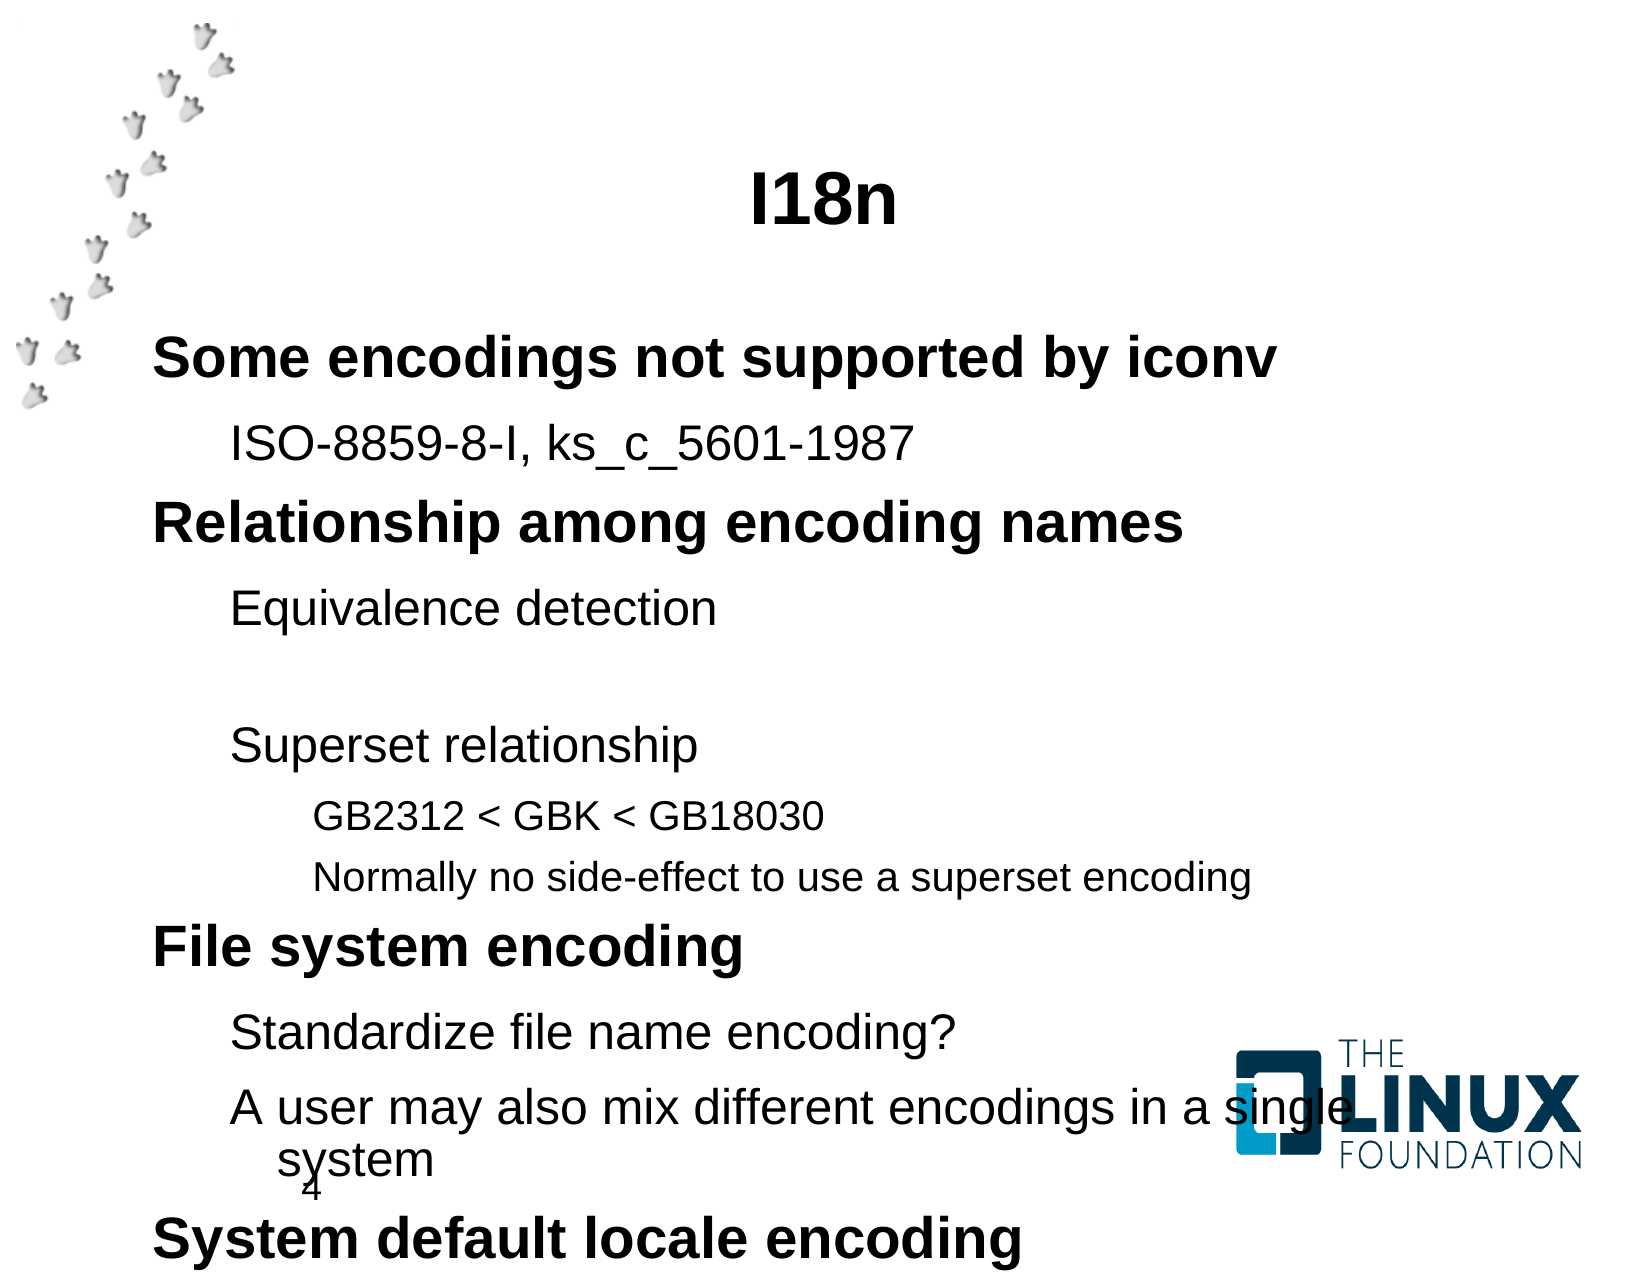

# I18n
Some encodings not supported by iconv
ISO-8859-8-I, ks_c_5601-1987
Relationship among encoding names
Equivalence detection
Superset relationship
GB2312 < GBK < GB18030
Normally no side-effect to use a superset encoding
File system encoding
Standardize file name encoding?
A user may also mix different encodings in a single system
System default locale encoding
Some distributions use non-UTF8 encodings for default locale
“2-byte Unicode” is used in many software
Claim UTF-16, but UCS-2